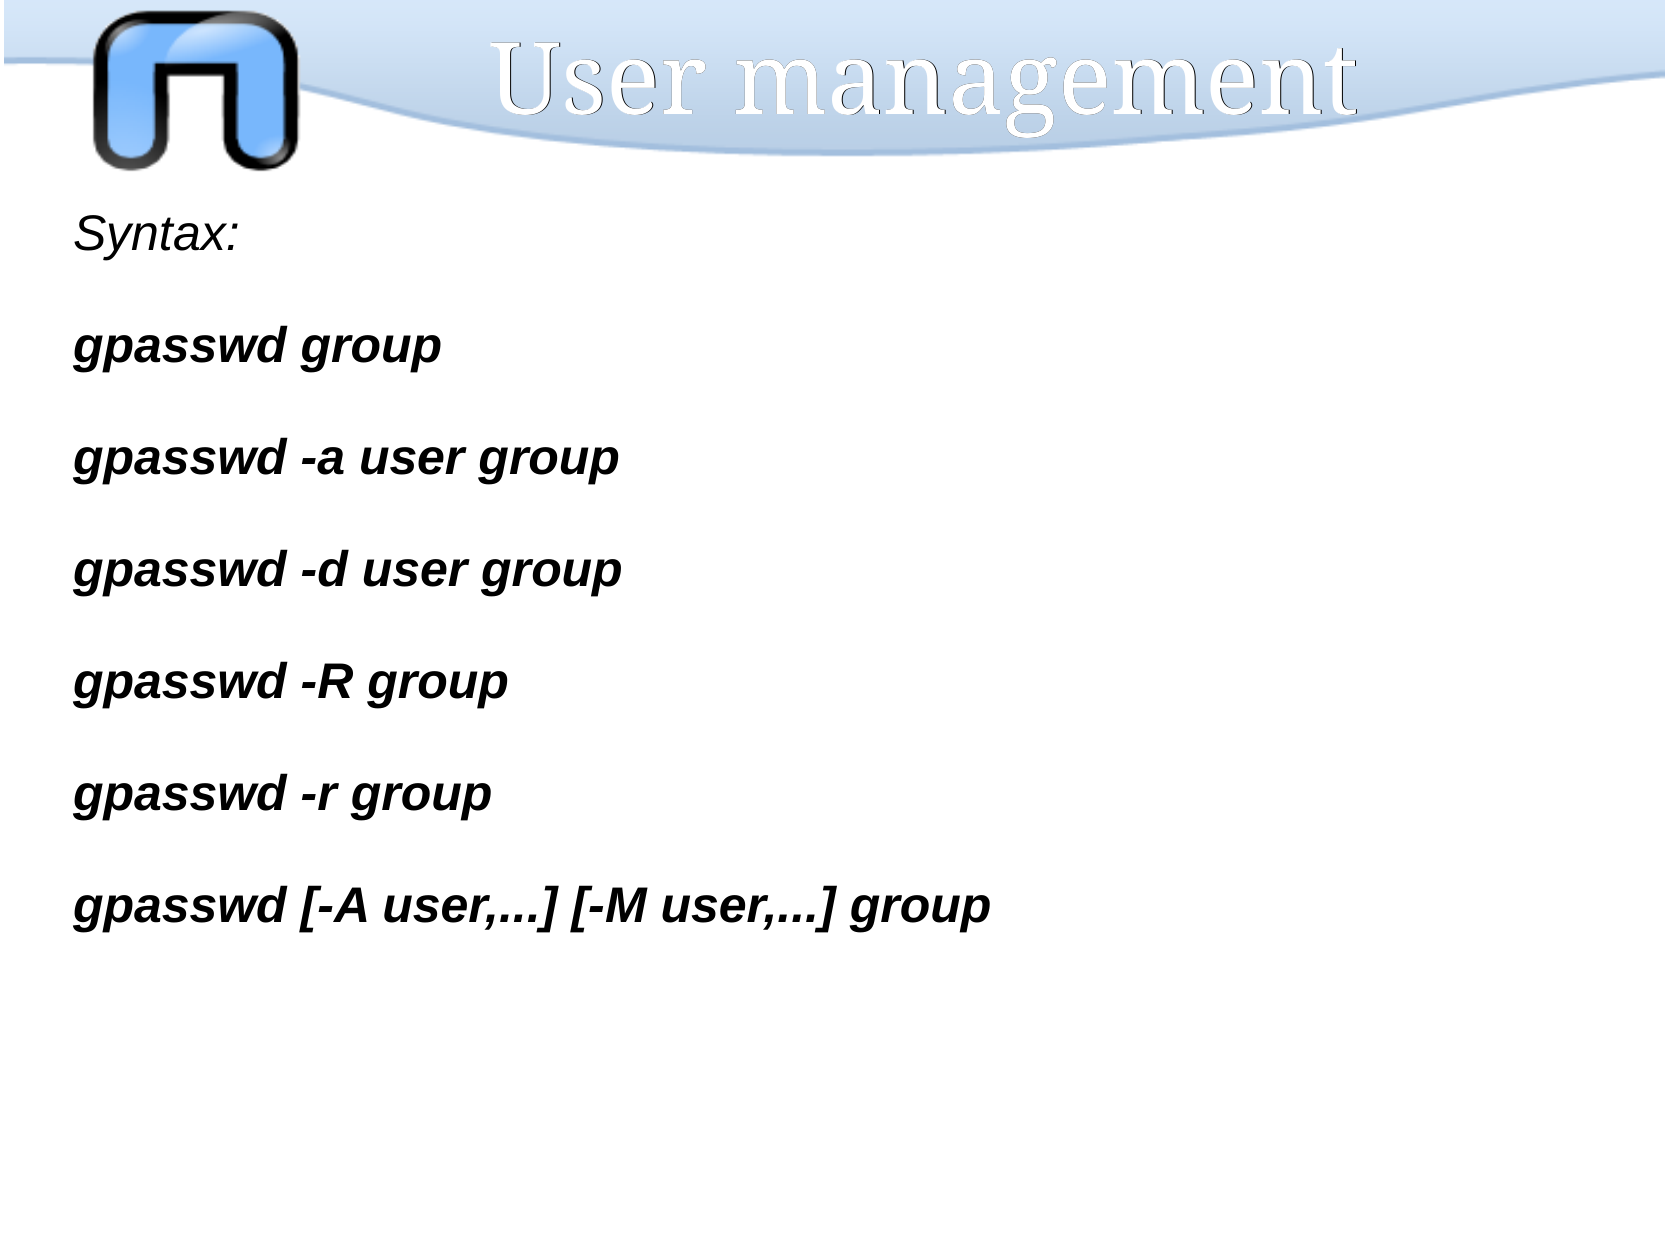

User management
# Syntax:
gpasswd group
gpasswd -a user group
gpasswd -d user group
gpasswd -R group
gpasswd -r group
gpasswd [-A user,...] [-M user,...] group